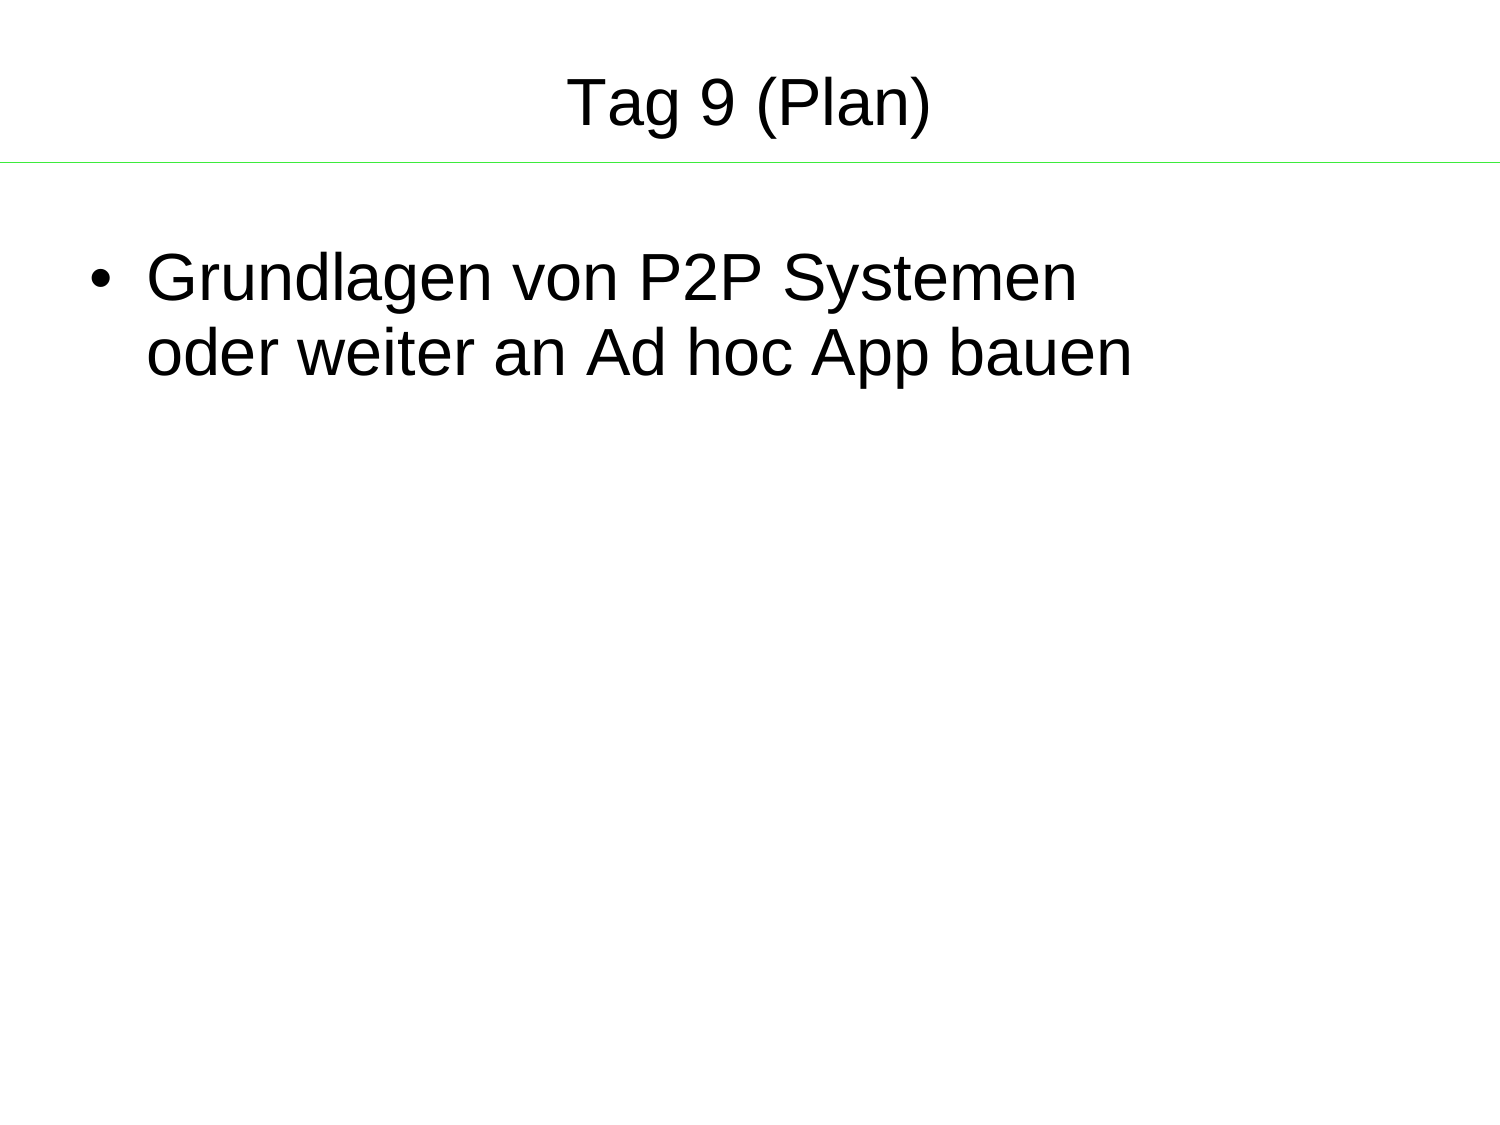

# Tag 9 (Plan)
Grundlagen von P2P Systemen
oder weiter an Ad hoc App bauen